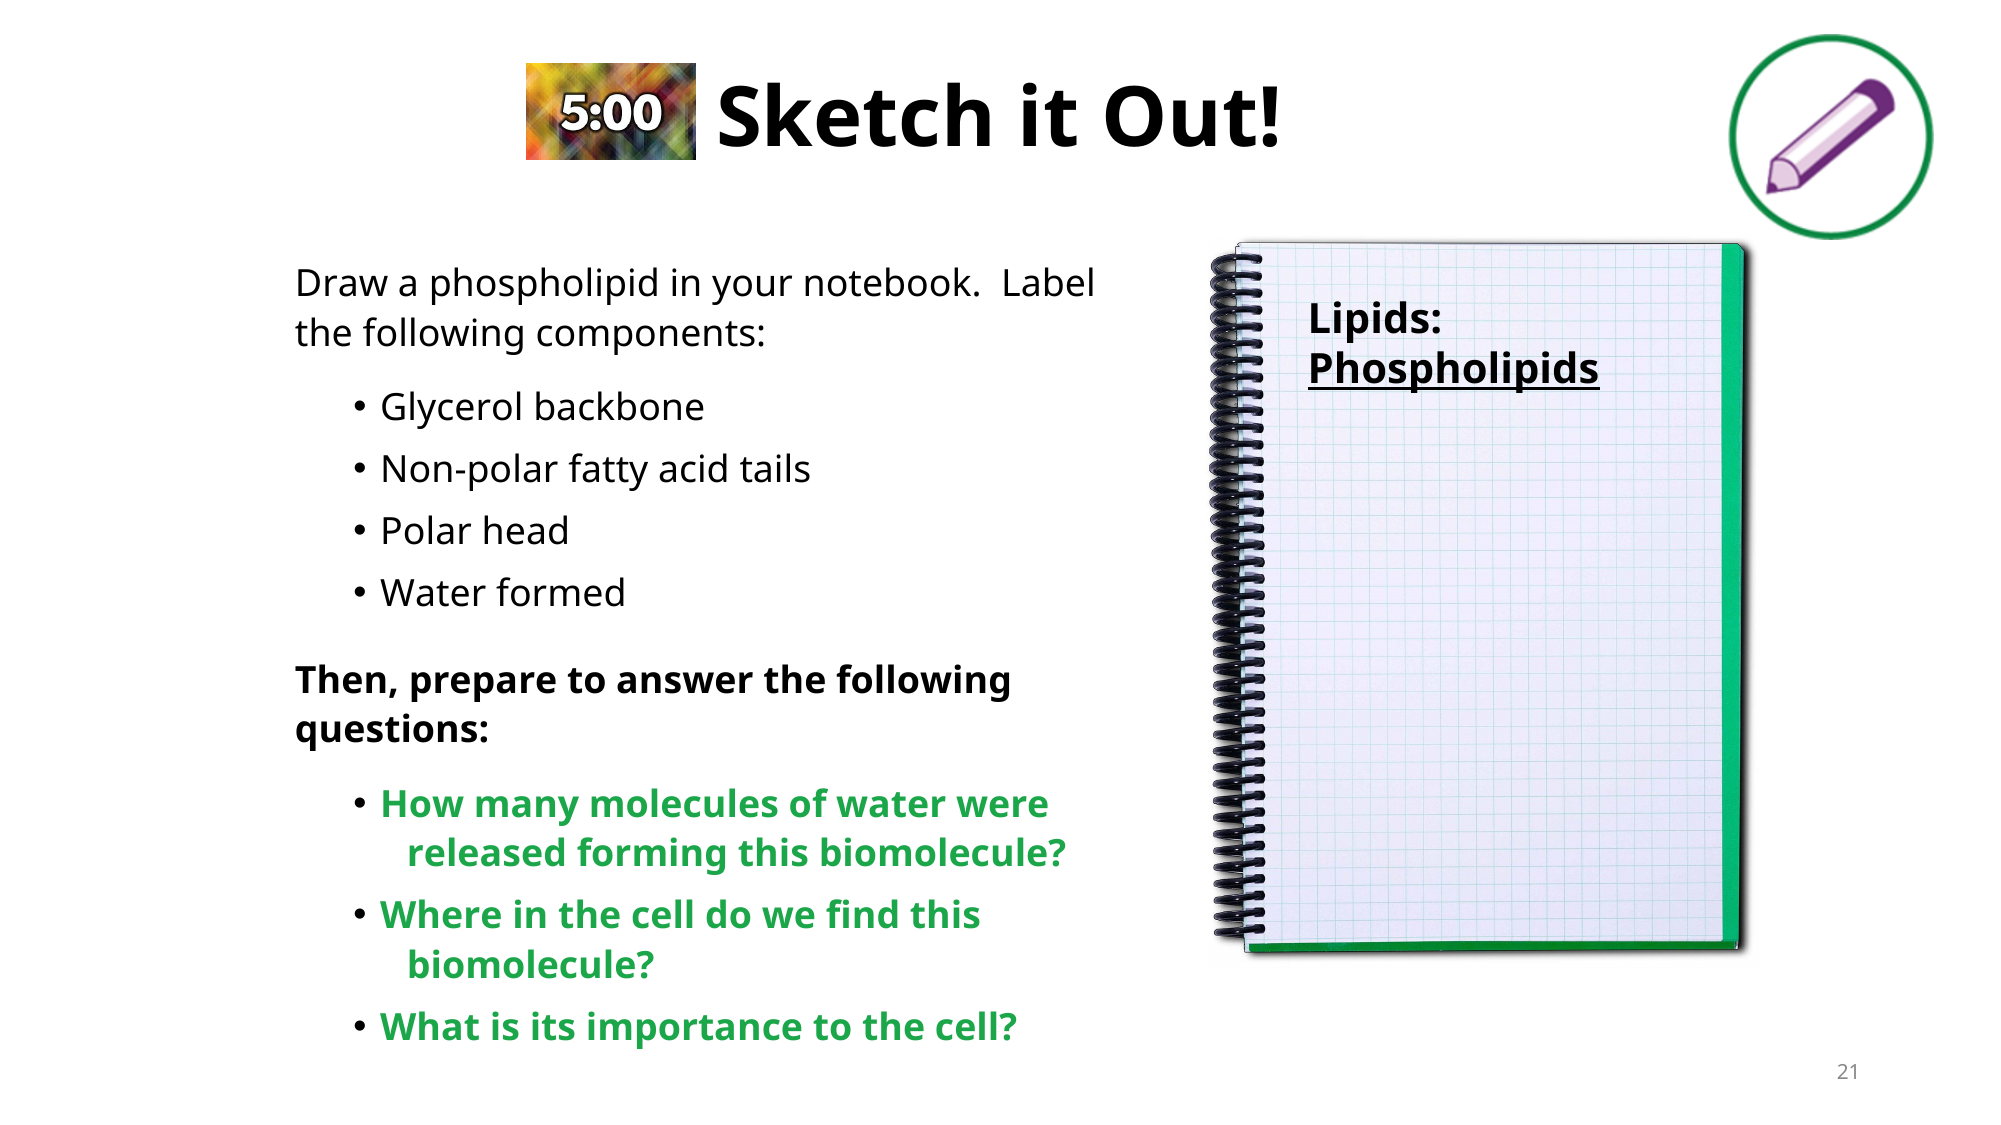

Sketch it Out!
Draw a phospholipid in your notebook. Label the following components:
Glycerol backbone
Non-polar fatty acid tails
Polar head
Water formed
Then, prepare to answer the following questions:
How many molecules of water were released forming this biomolecule?
Where in the cell do we find this biomolecule?
What is its importance to the cell?
Lipids: Phospholipids